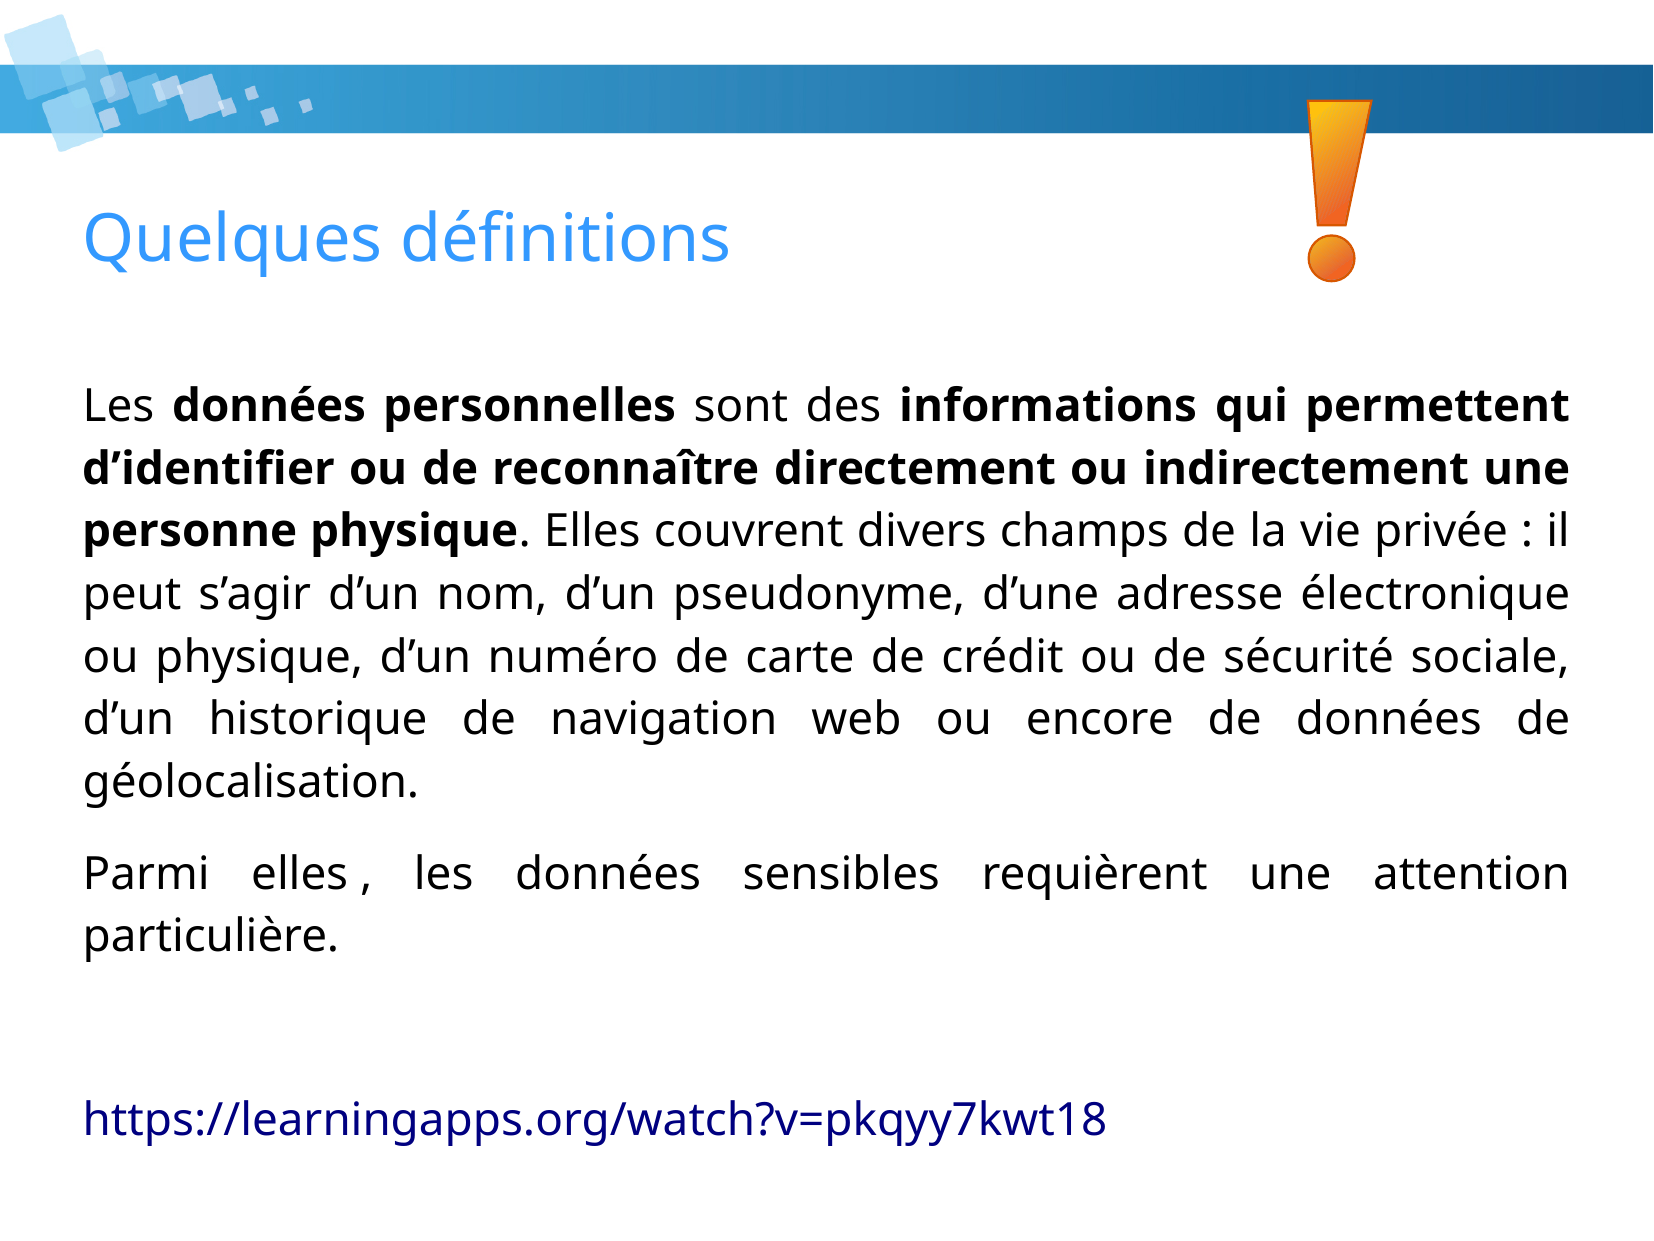

# Quelques définitions
Les données personnelles sont des informations qui permettent d’identifier ou de reconnaître directement ou indirectement une personne physique. Elles couvrent divers champs de la vie privée : il peut s’agir d’un nom, d’un pseudonyme, d’une adresse électronique ou physique, d’un numéro de carte de crédit ou de sécurité sociale, d’un historique de navigation web ou encore de données de géolocalisation.
Parmi elles , les données sensibles requièrent une attention particulière.
https://learningapps.org/watch?v=pkqyy7kwt18